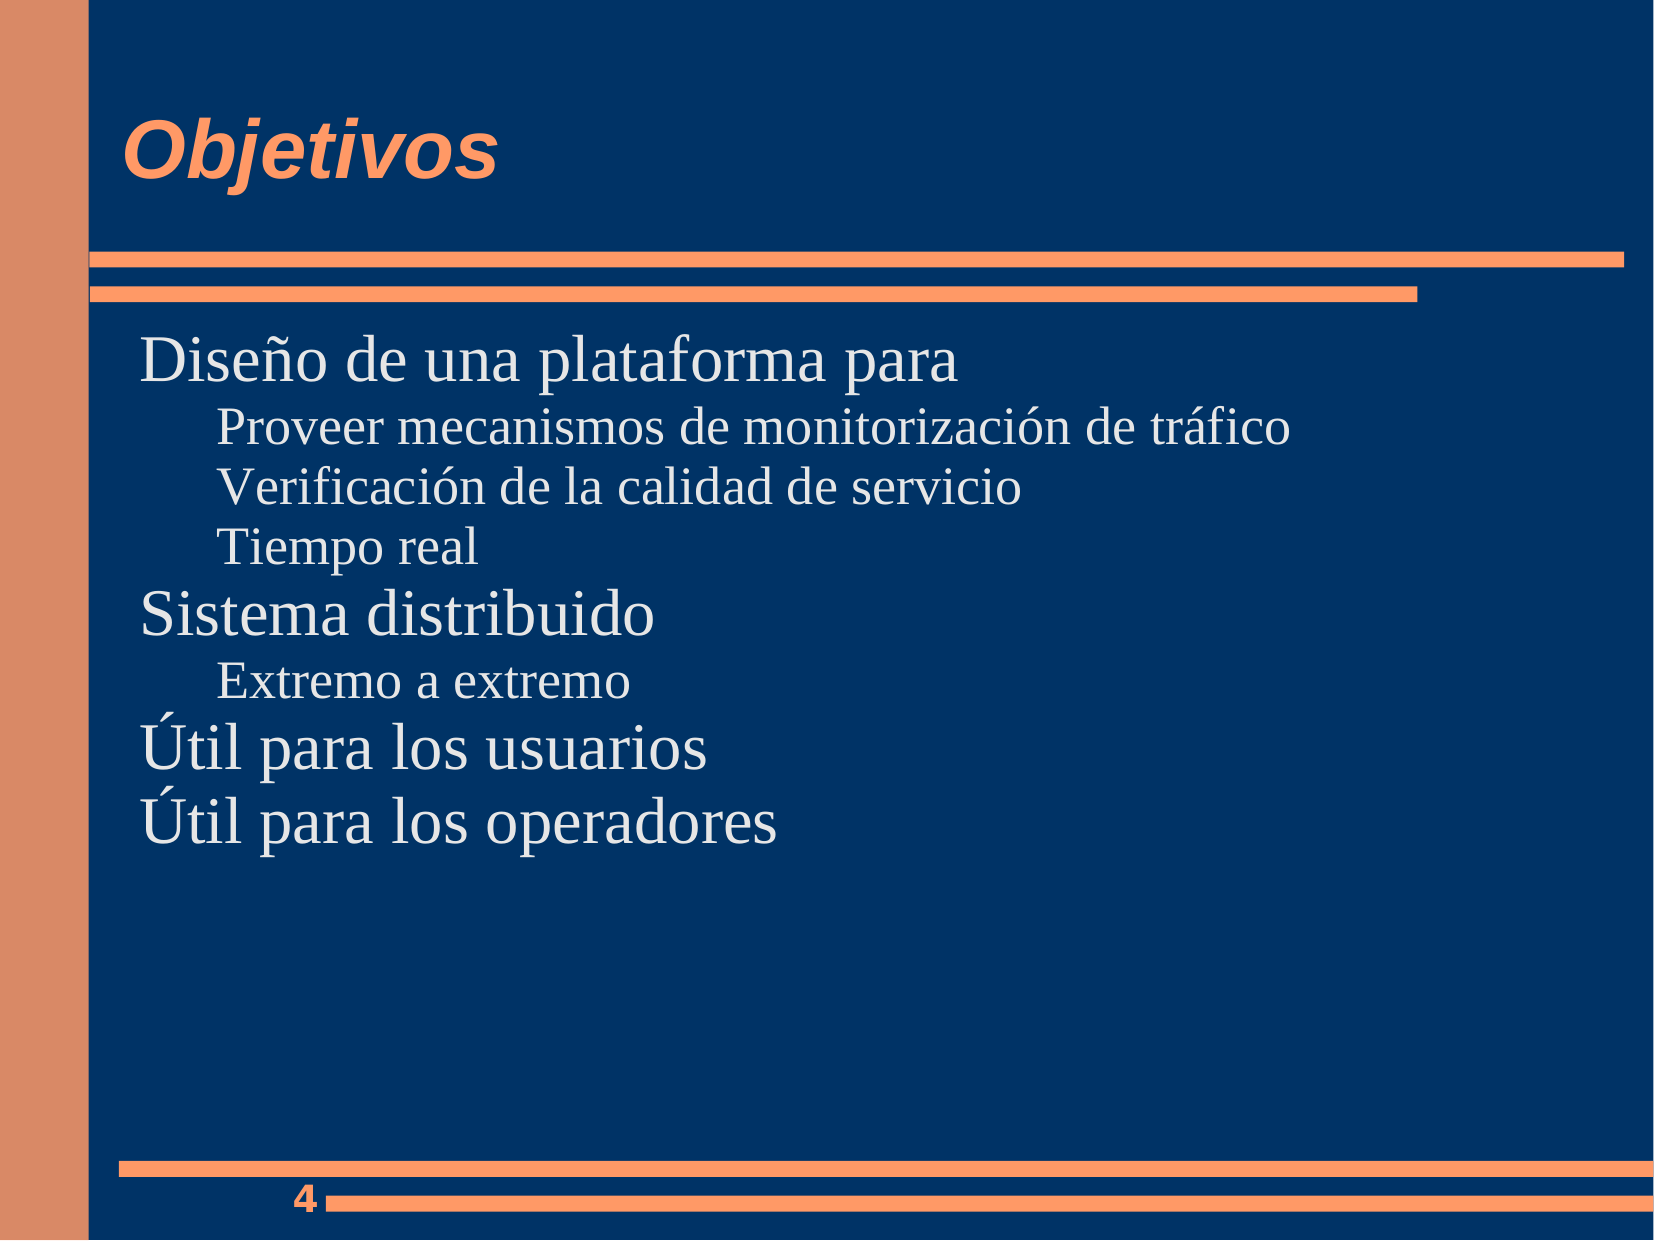

# Objetivos
Diseño de una plataforma para
Proveer mecanismos de monitorización de tráfico
Verificación de la calidad de servicio
Tiempo real
Sistema distribuido
Extremo a extremo
Útil para los usuarios
Útil para los operadores